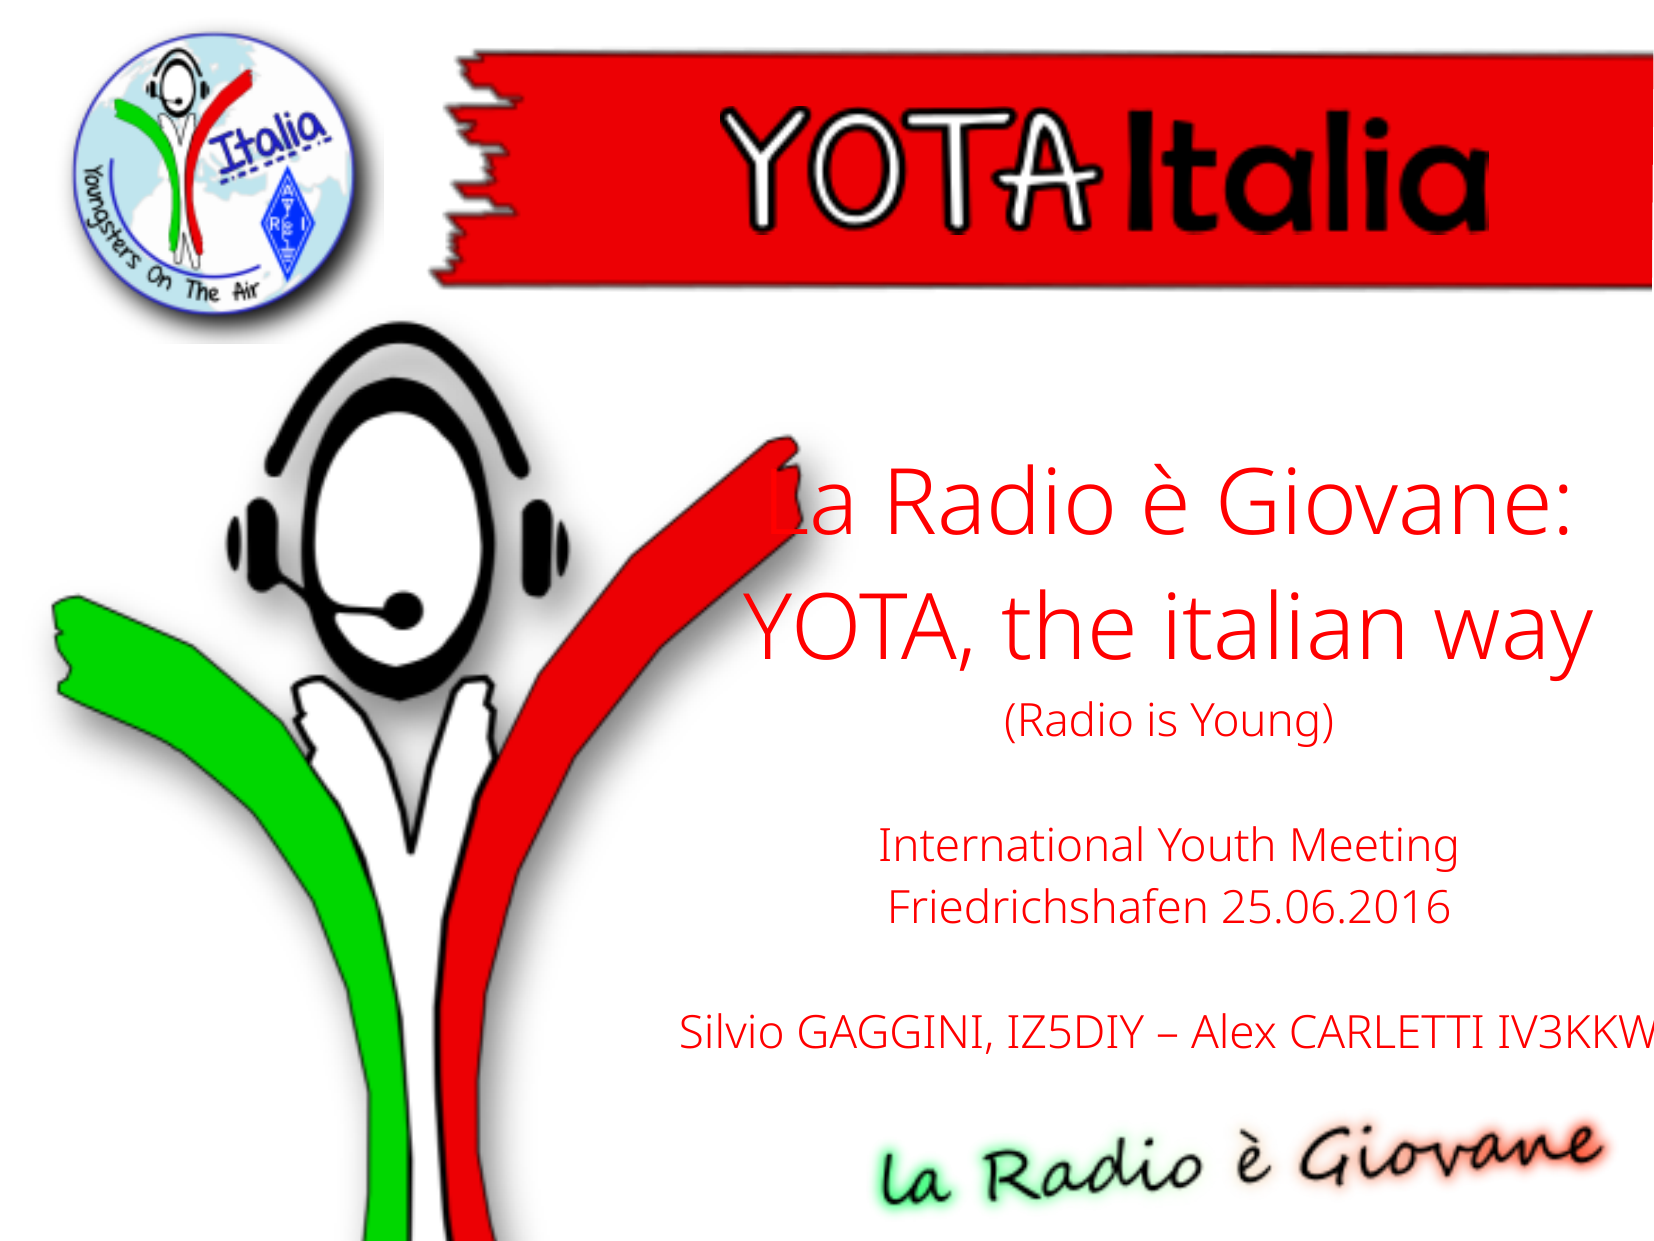

# La Radio è Giovane: YOTA, the italian way (Radio is Young) International Youth Meeting Friedrichshafen 25.06.2016 Silvio GAGGINI, IZ5DIY – Alex CARLETTI IV3KKW